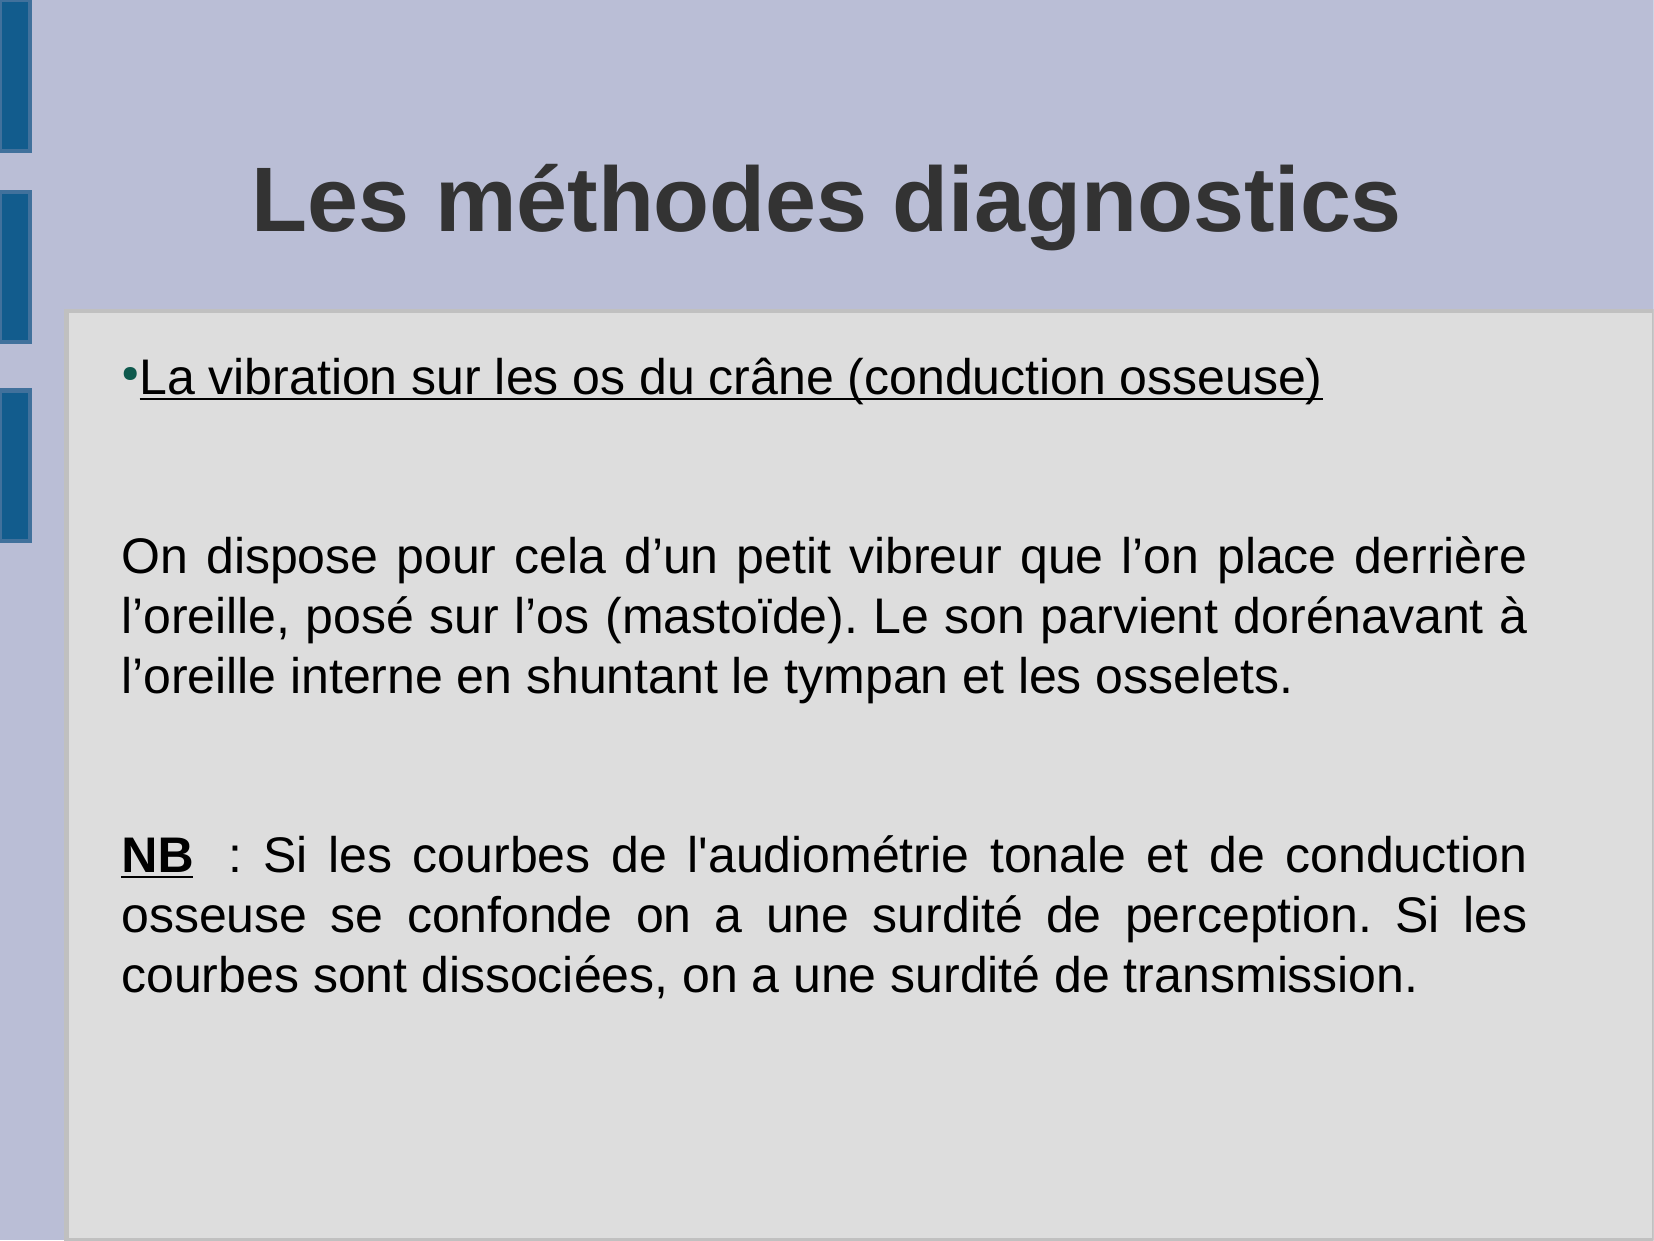

# Les méthodes diagnostics
La vibration sur les os du crâne (conduction osseuse)
On dispose pour cela d’un petit vibreur que l’on place derrière l’oreille, posé sur l’os (mastoïde). Le son parvient dorénavant à l’oreille interne en shuntant le tympan et les osselets.
NB  : Si les courbes de l'audiométrie tonale et de conduction osseuse se confonde on a une surdité de perception. Si les courbes sont dissociées, on a une surdité de transmission.